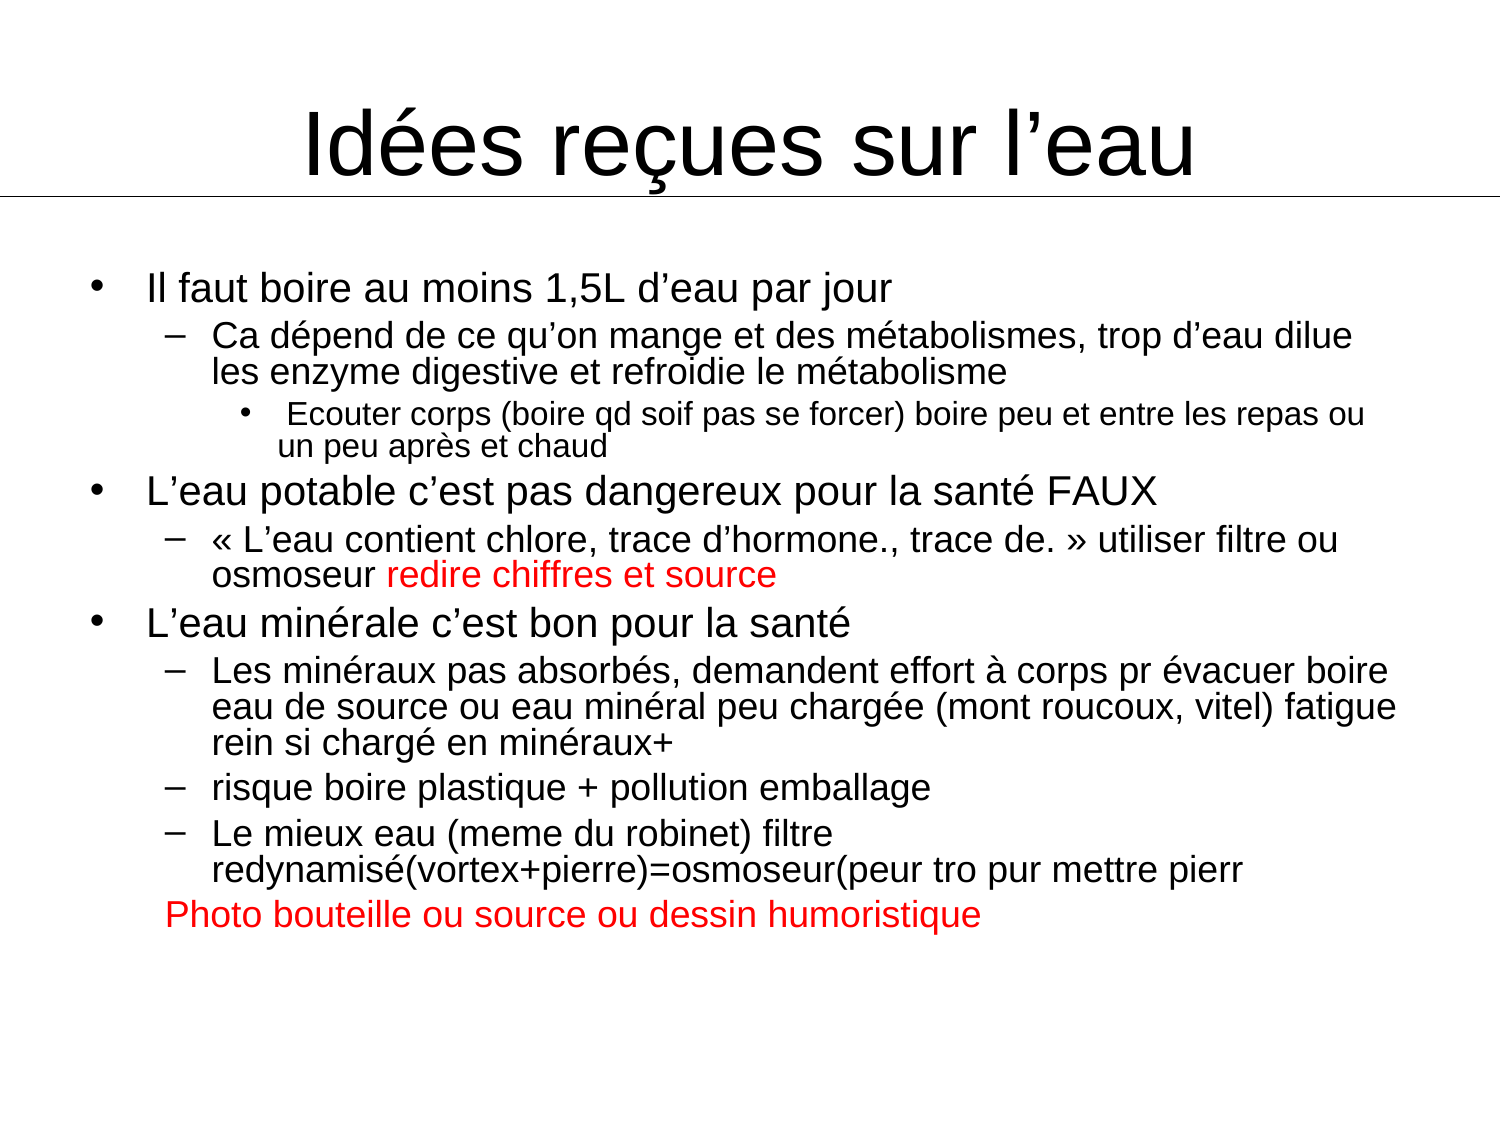

# Idées reçues sur l’eau
Il faut boire au moins 1,5L d’eau par jour
Ca dépend de ce qu’on mange et des métabolismes, trop d’eau dilue les enzyme digestive et refroidie le métabolisme
 Ecouter corps (boire qd soif pas se forcer) boire peu et entre les repas ou un peu après et chaud
L’eau potable c’est pas dangereux pour la santé FAUX
« L’eau contient chlore, trace d’hormone., trace de. » utiliser filtre ou osmoseur redire chiffres et source
L’eau minérale c’est bon pour la santé
Les minéraux pas absorbés, demandent effort à corps pr évacuer boire eau de source ou eau minéral peu chargée (mont roucoux, vitel) fatigue rein si chargé en minéraux+
risque boire plastique + pollution emballage
Le mieux eau (meme du robinet) filtre redynamisé(vortex+pierre)=osmoseur(peur tro pur mettre pierr
Photo bouteille ou source ou dessin humoristique